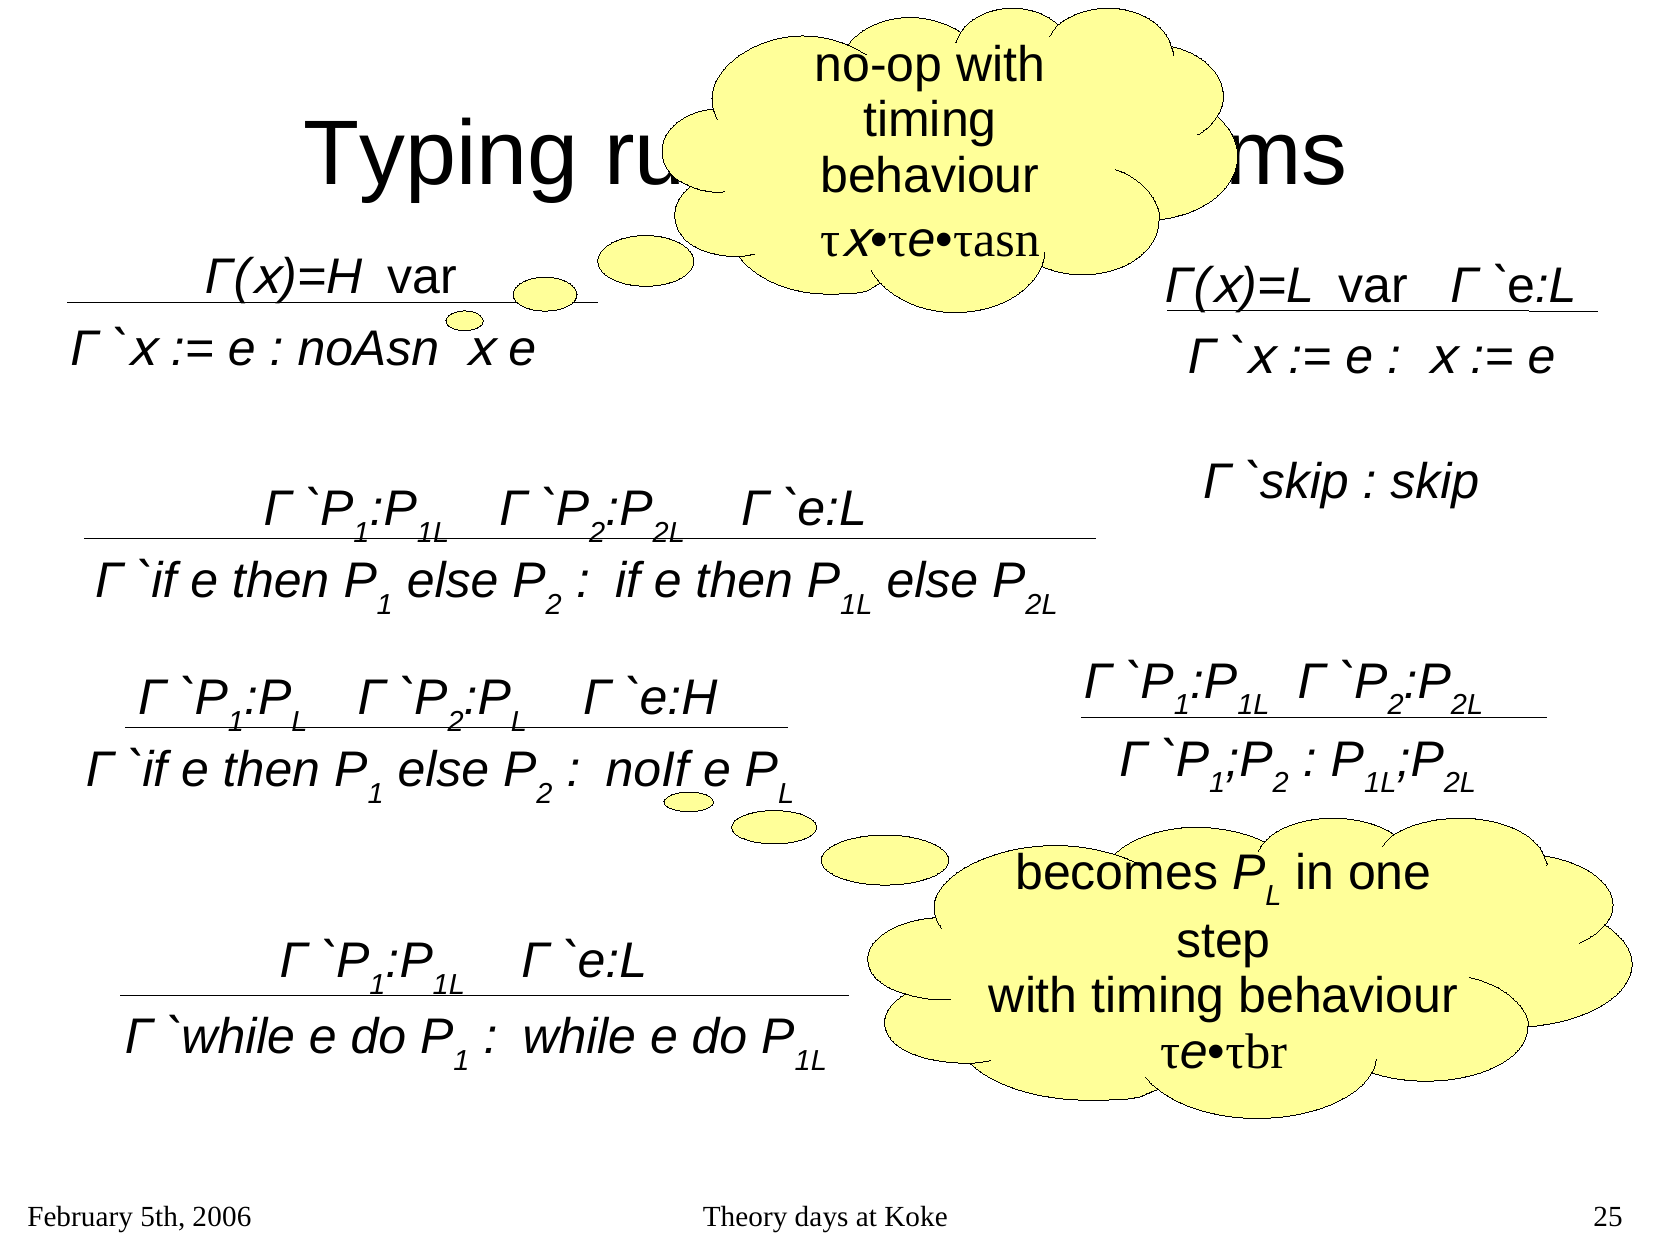

no-op with timing
behaviour
τx•τe•τasn
# Typing rules for programs
Γ(x)=H var
Γ `x := e : noAsn x e
Γ(x)=L var Γ `e:L
Γ `x := e : x := e
Γ `skip : skip
Γ `P1:P1L Γ `P2:P2L Γ `e:L
Γ `if e then P1 else P2 : if e then P1L else P2L
Γ `P1:P1L Γ `P2:P2L
Γ `P1;P2 : P1L;P2L
Γ `P1:PL Γ `P2:PL Γ `e:H
Γ `if e then P1 else P2 : noIf e PL
becomes PL in one step
with timing behaviour
τe•τbr
Γ `P1:P1L Γ `e:L
Γ `while e do P1 : while e do P1L
February 5th, 2006
Theory days at Koke
25